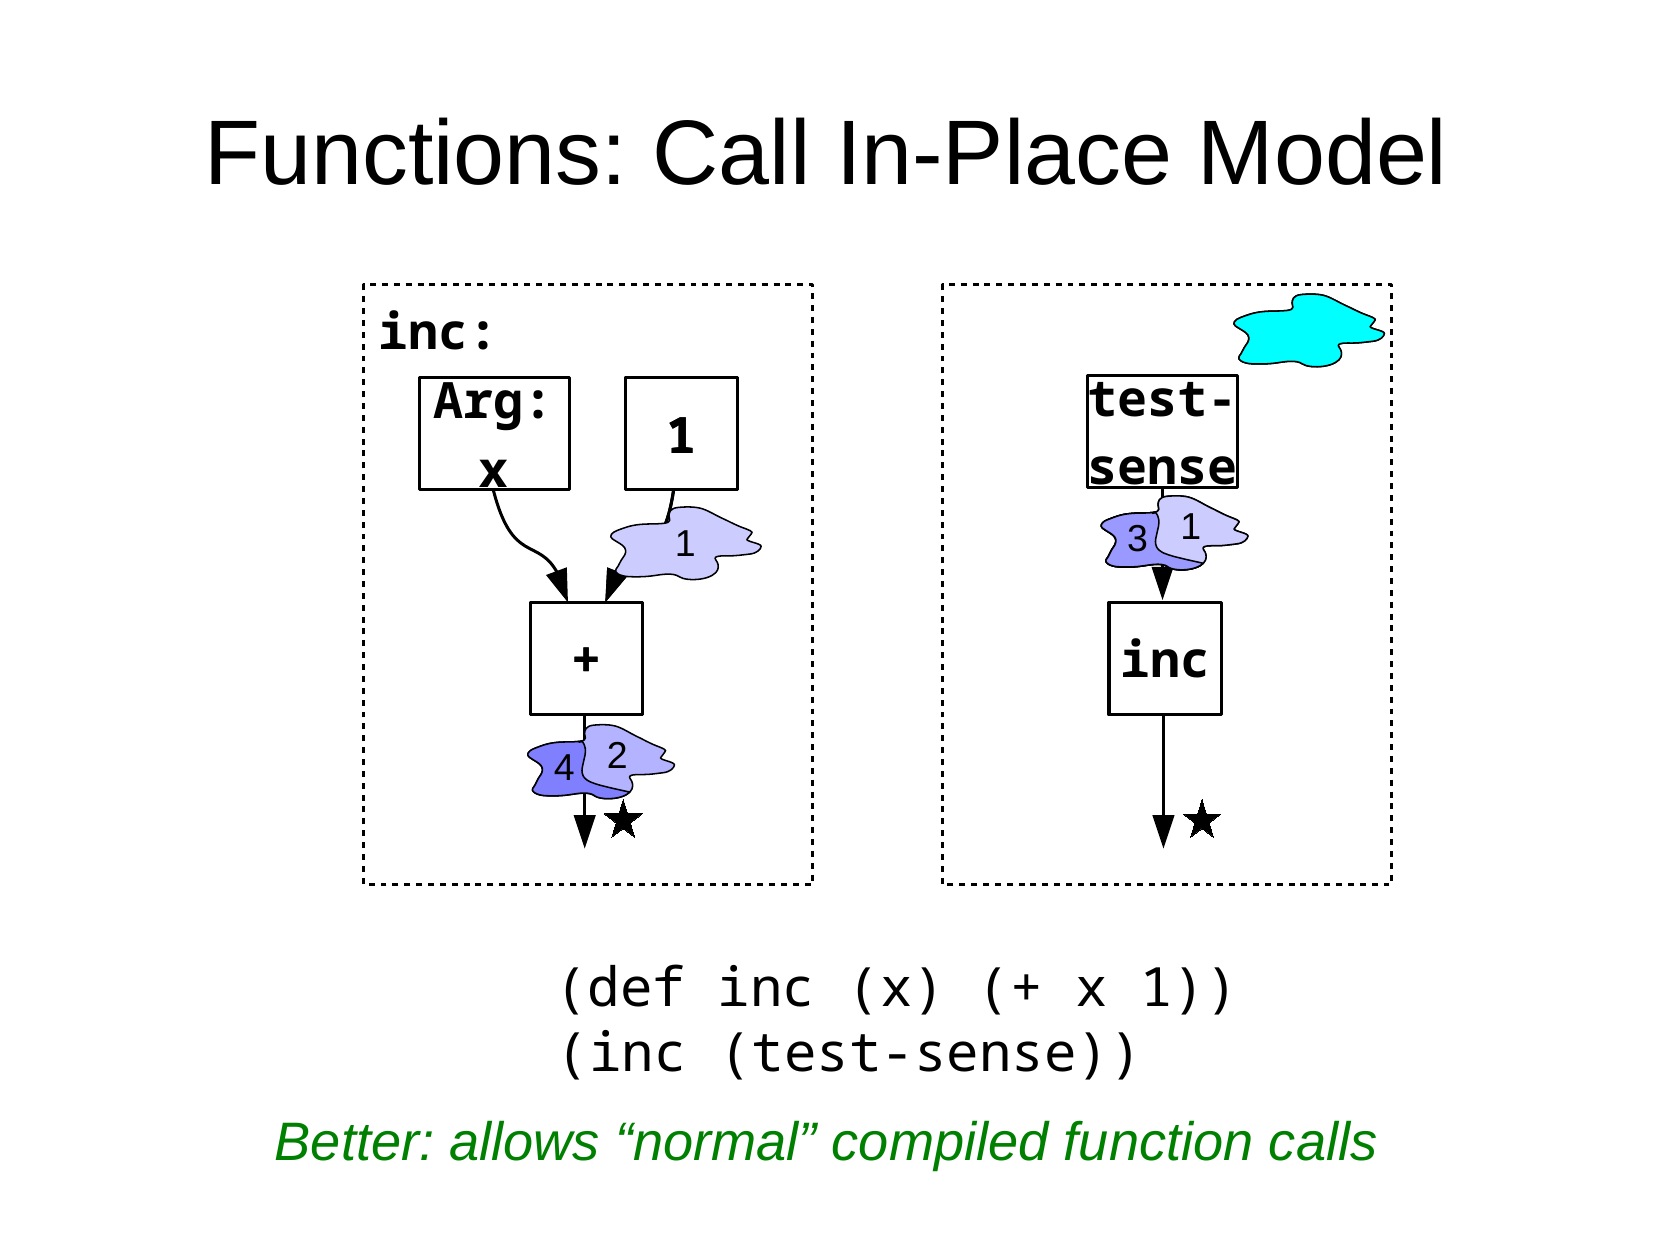

# Functions: Call In-Place Model
inc:
test-
sense
Arg:
x
1
+
1
1
3
1
3
1
+
inc
2
4
(def inc (x) (+ x 1))
(inc (test-sense))
Better: allows “normal” compiled function calls